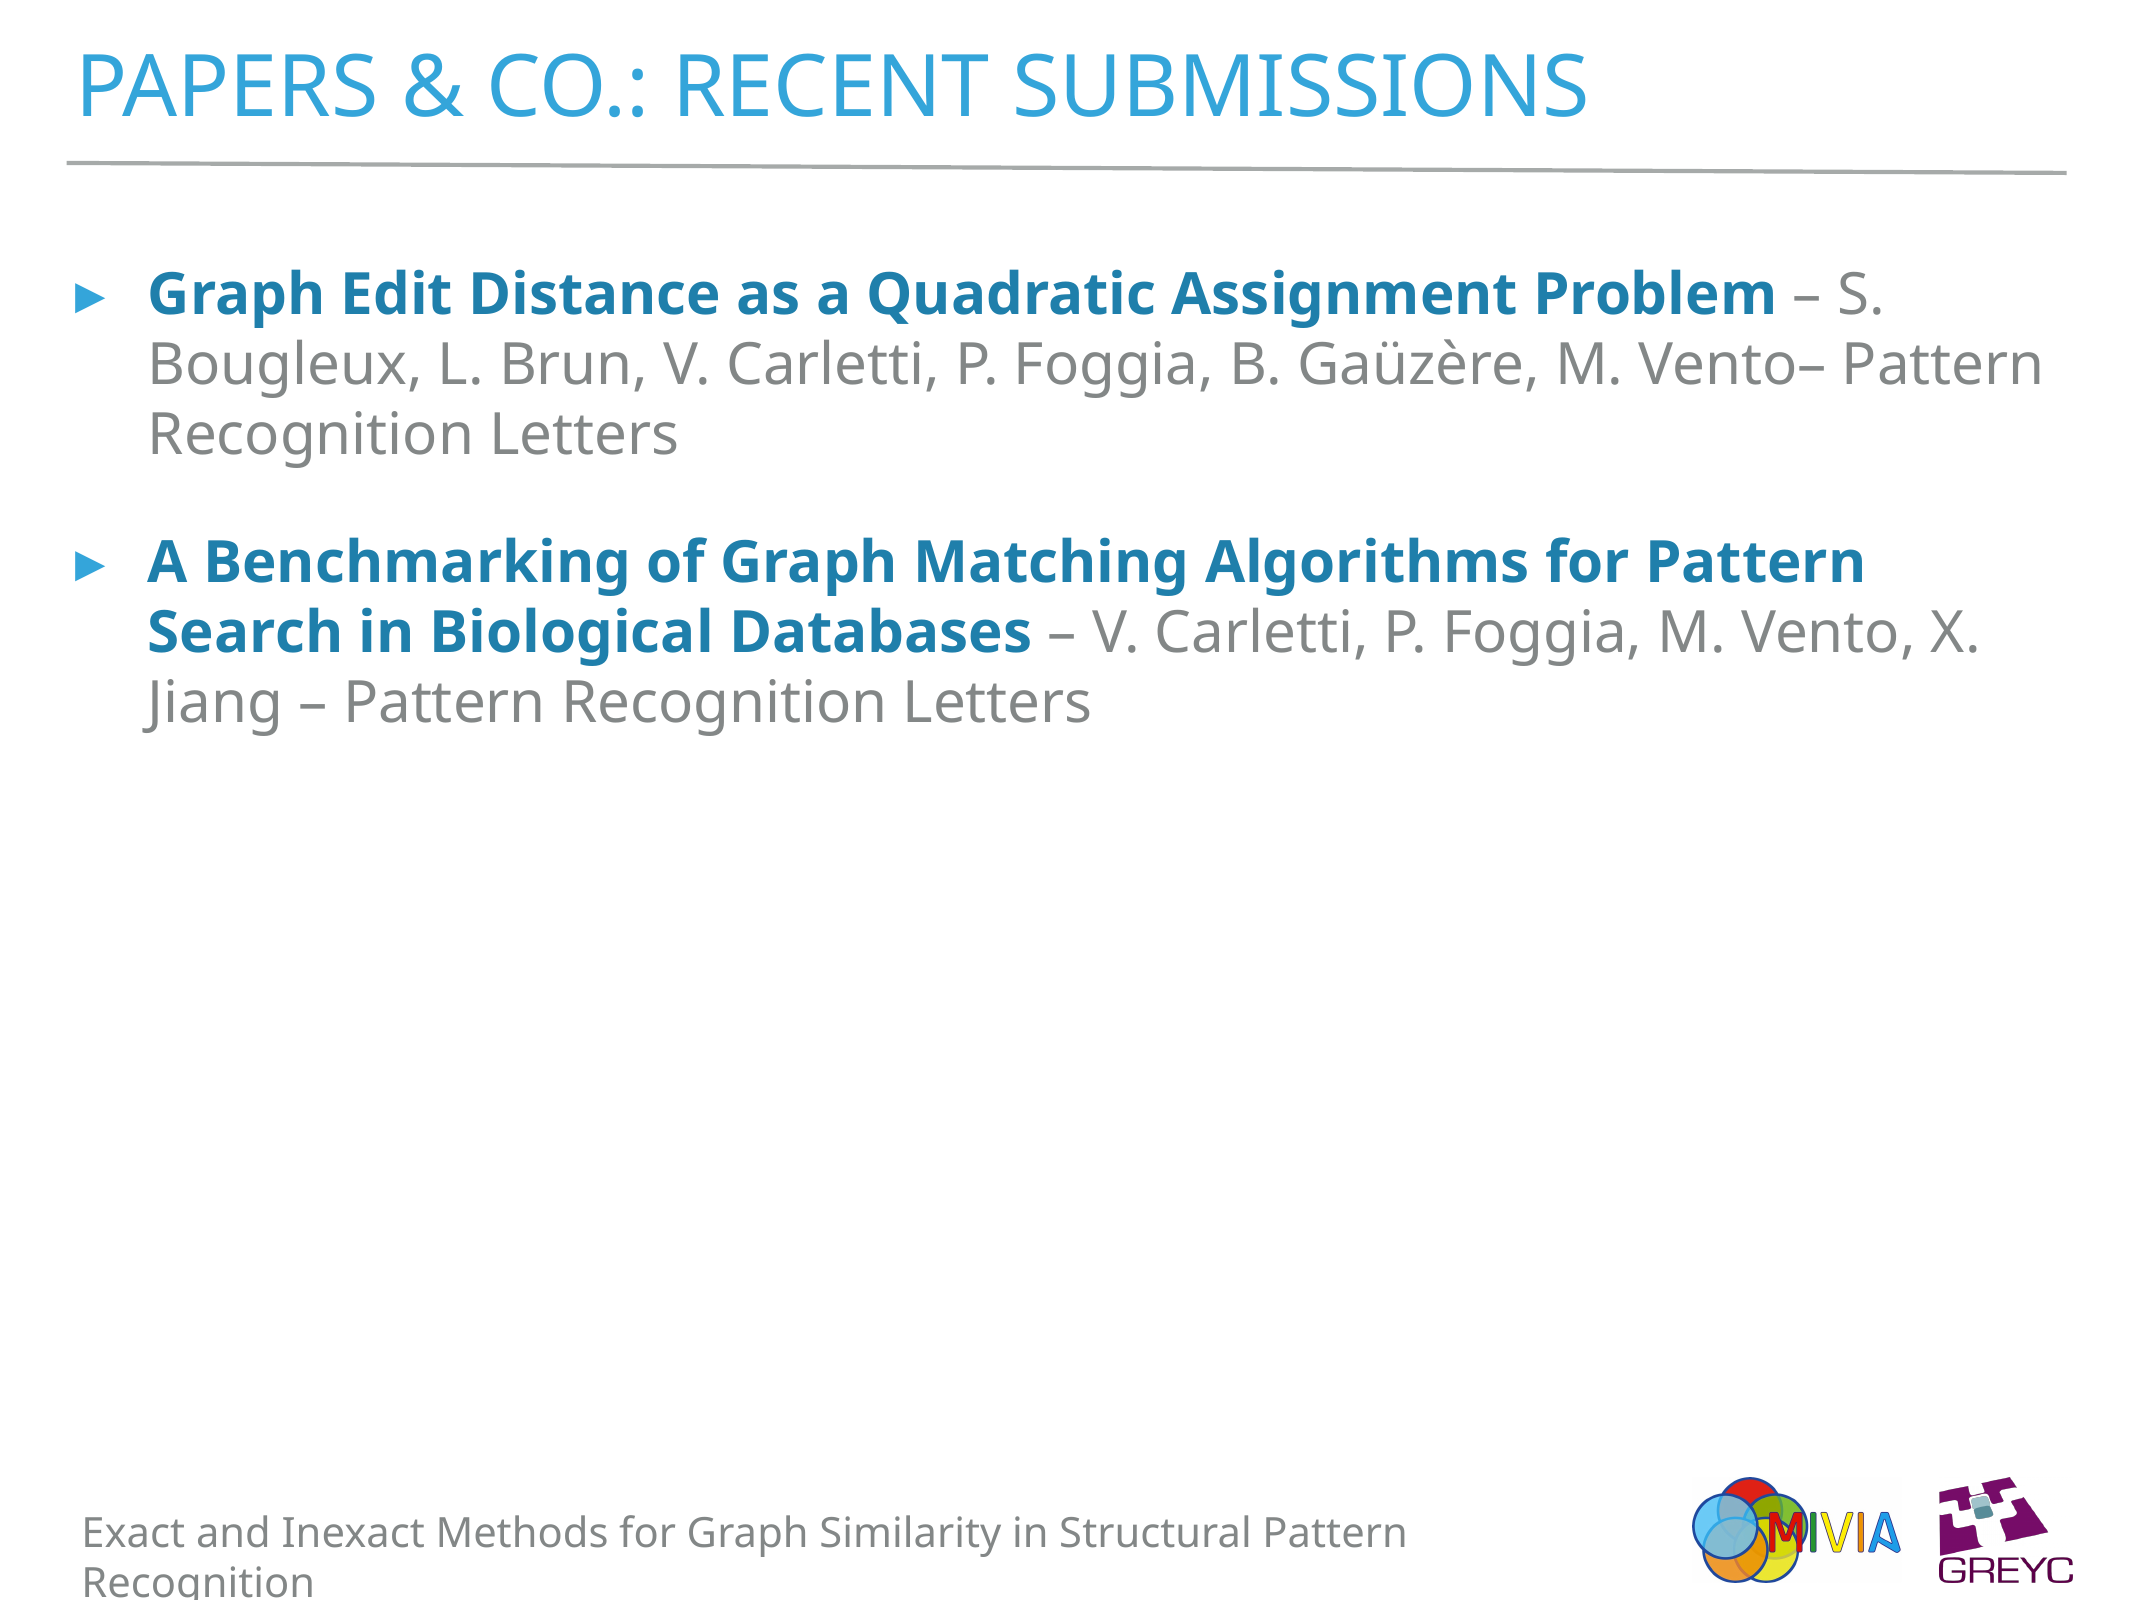

Papers & Co.: recent SUBMISSIONs
# Graph Edit Distance as a Quadratic Assignment Problem – S. Bougleux, L. Brun, V. Carletti, P. Foggia, B. Gaüzère, M. Vento– Pattern Recognition Letters
A Benchmarking of Graph Matching Algorithms for Pattern Search in Biological Databases – V. Carletti, P. Foggia, M. Vento, X. Jiang – Pattern Recognition Letters